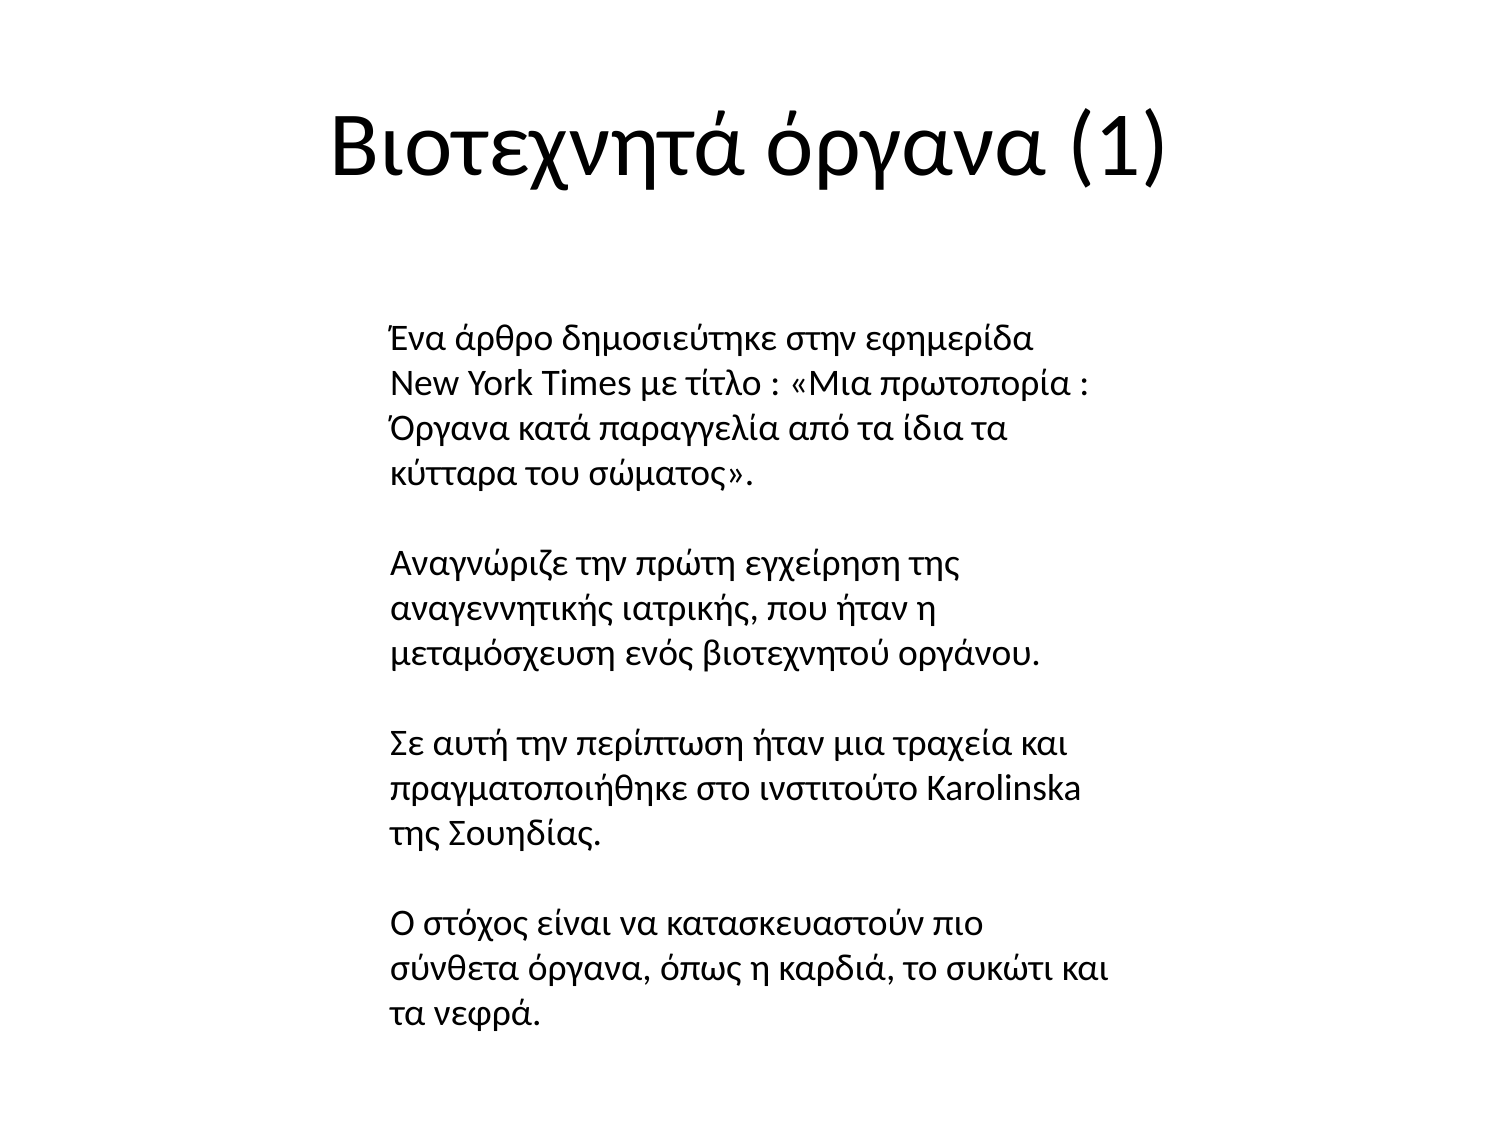

# Βιοτεχνητά όργανα (1)
Ένα άρθρο δημοσιεύτηκε στην εφημερίδα New York Times με τίτλο : «Μια πρωτοπορία : Όργανα κατά παραγγελία από τα ίδια τα κύτταρα του σώματος».
Αναγνώριζε την πρώτη εγχείρηση της αναγεννητικής ιατρικής, που ήταν η μεταμόσχευση ενός βιοτεχνητού οργάνου.
Σε αυτή την περίπτωση ήταν μια τραχεία και πραγματοποιήθηκε στο ινστιτούτο Karolinska της Σουηδίας.
Ο στόχος είναι να κατασκευαστούν πιο σύνθετα όργανα, όπως η καρδιά, το συκώτι και τα νεφρά.